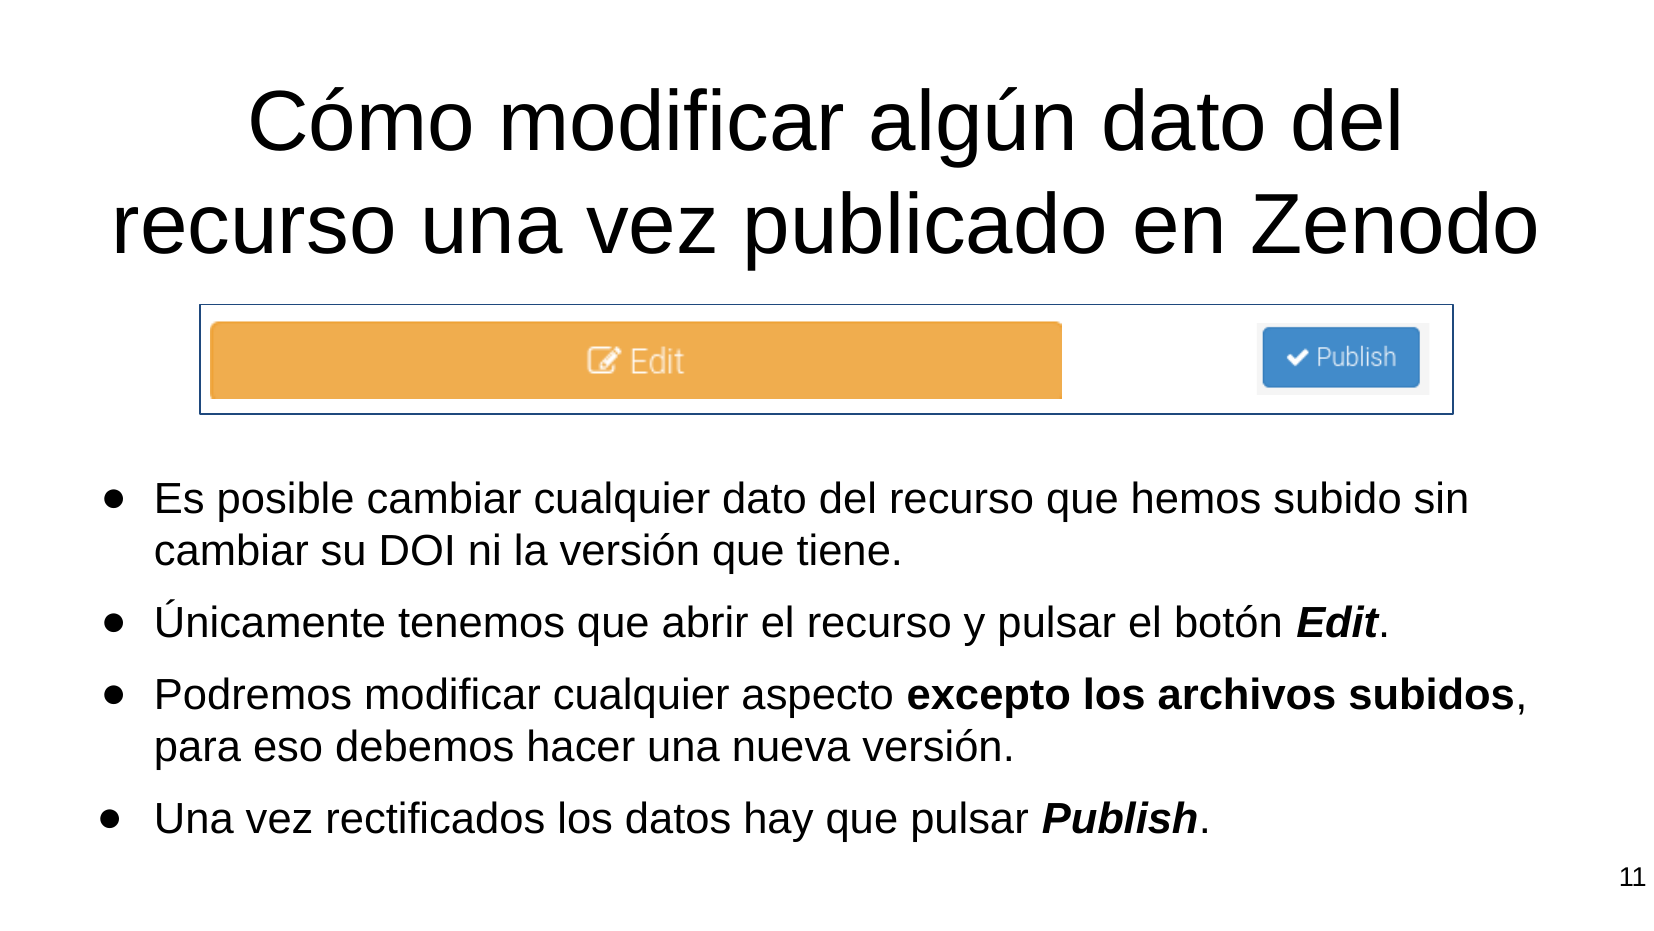

Cómo modificar algún dato del recurso una vez publicado en Zenodo
# Es posible cambiar cualquier dato del recurso que hemos subido sin cambiar su DOI ni la versión que tiene.
Únicamente tenemos que abrir el recurso y pulsar el botón Edit.
Podremos modificar cualquier aspecto excepto los archivos subidos, para eso debemos hacer una nueva versión.
Una vez rectificados los datos hay que pulsar Publish.